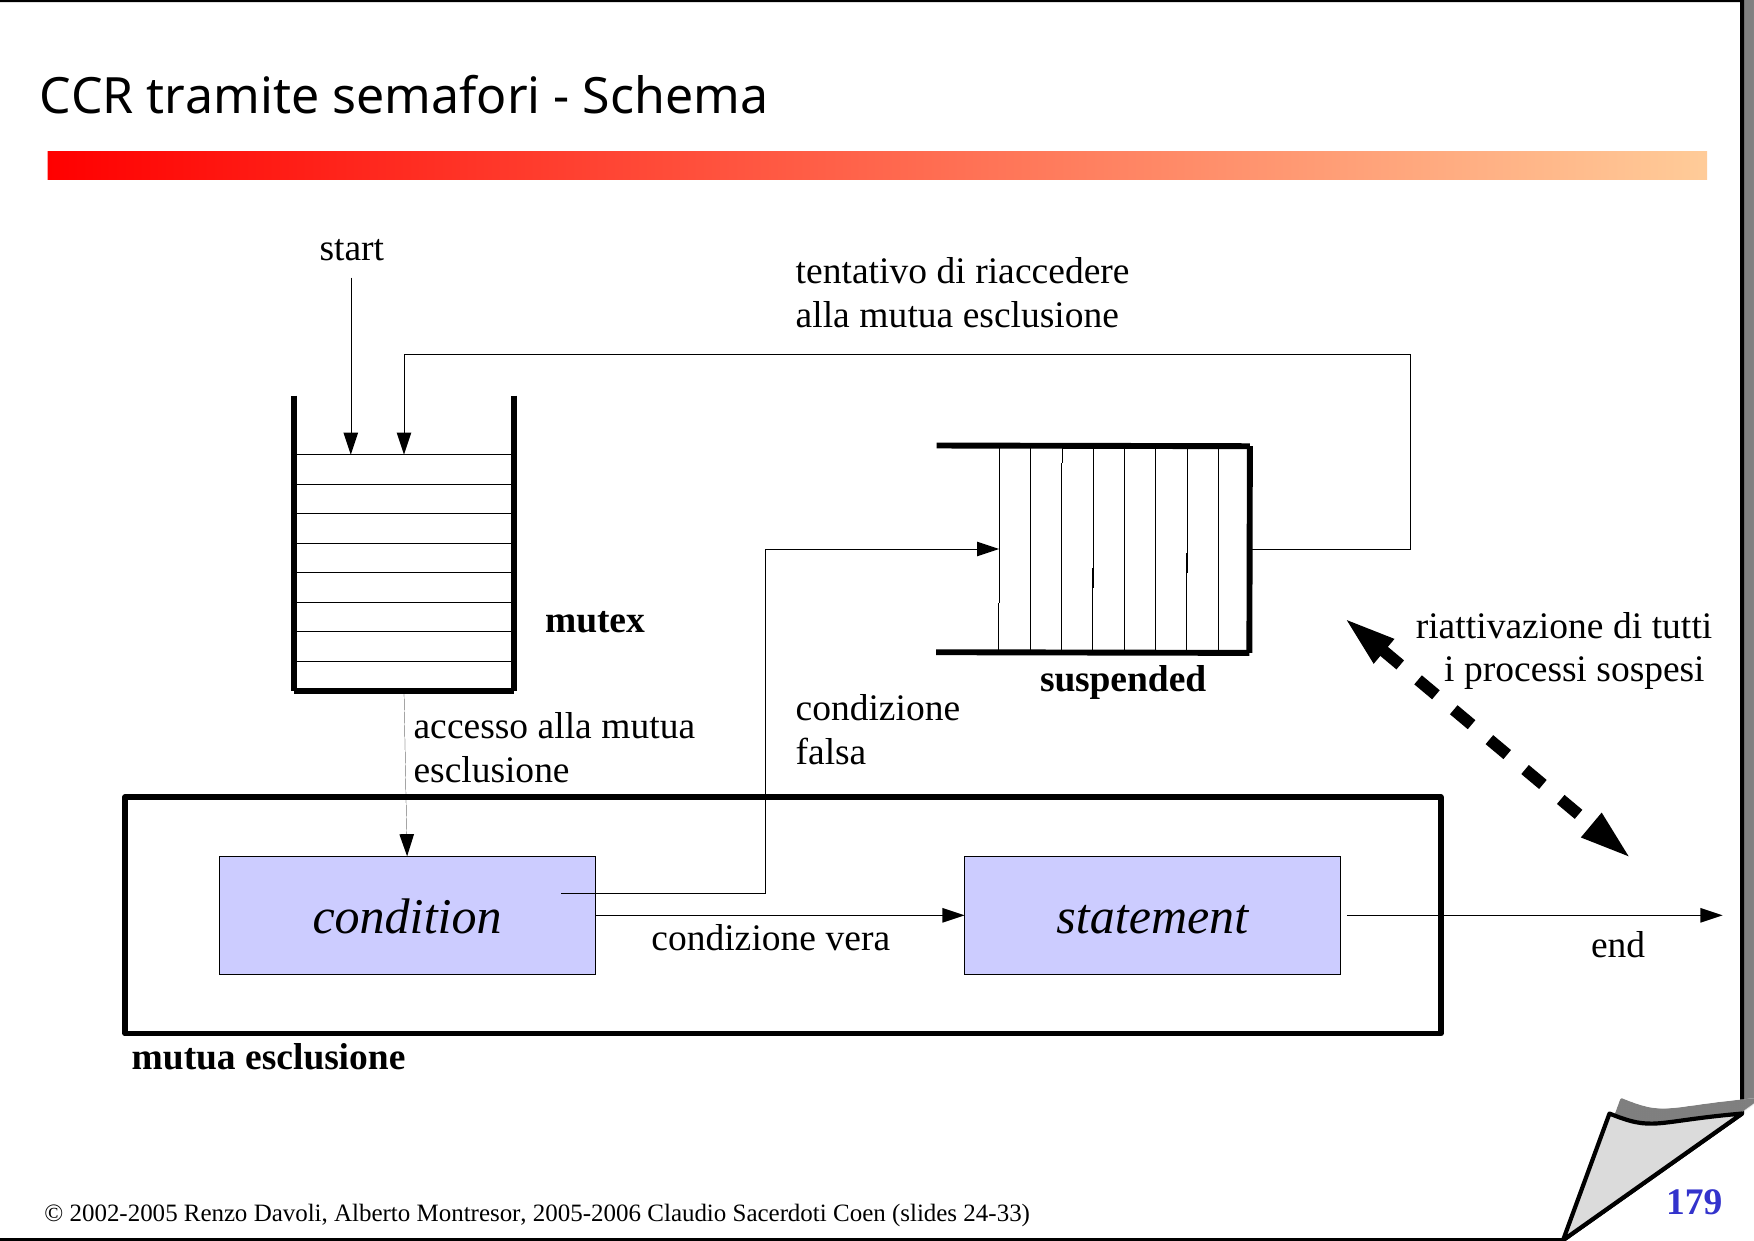

# CCR tramite semafori - Schema
start
tentativo di riaccedere
alla mutua esclusione
mutex
riattivazione di tutti
 i processi sospesi
suspended
condizione
falsa
accesso alla mutua
esclusione
condition
statement
condizione vera
end
mutua esclusione